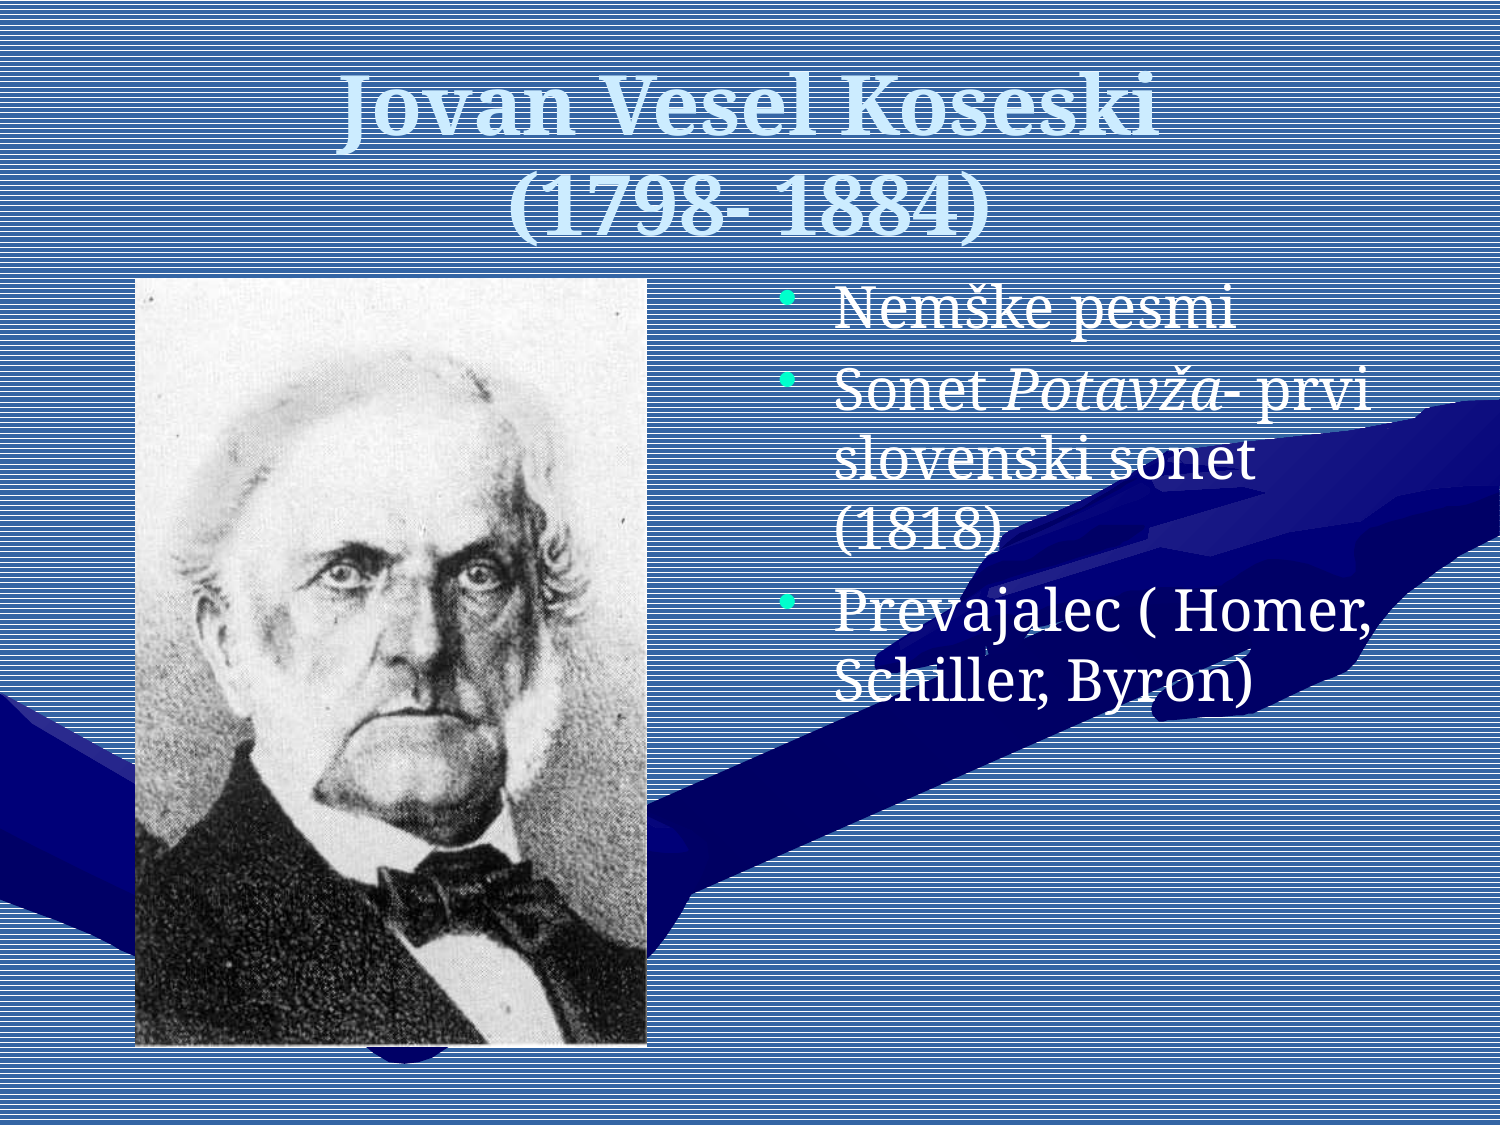

# Jovan Vesel Koseski (1798- 1884)
Nemške pesmi
Sonet Potavža- prvi slovenski sonet (1818)
Prevajalec ( Homer, Schiller, Byron)